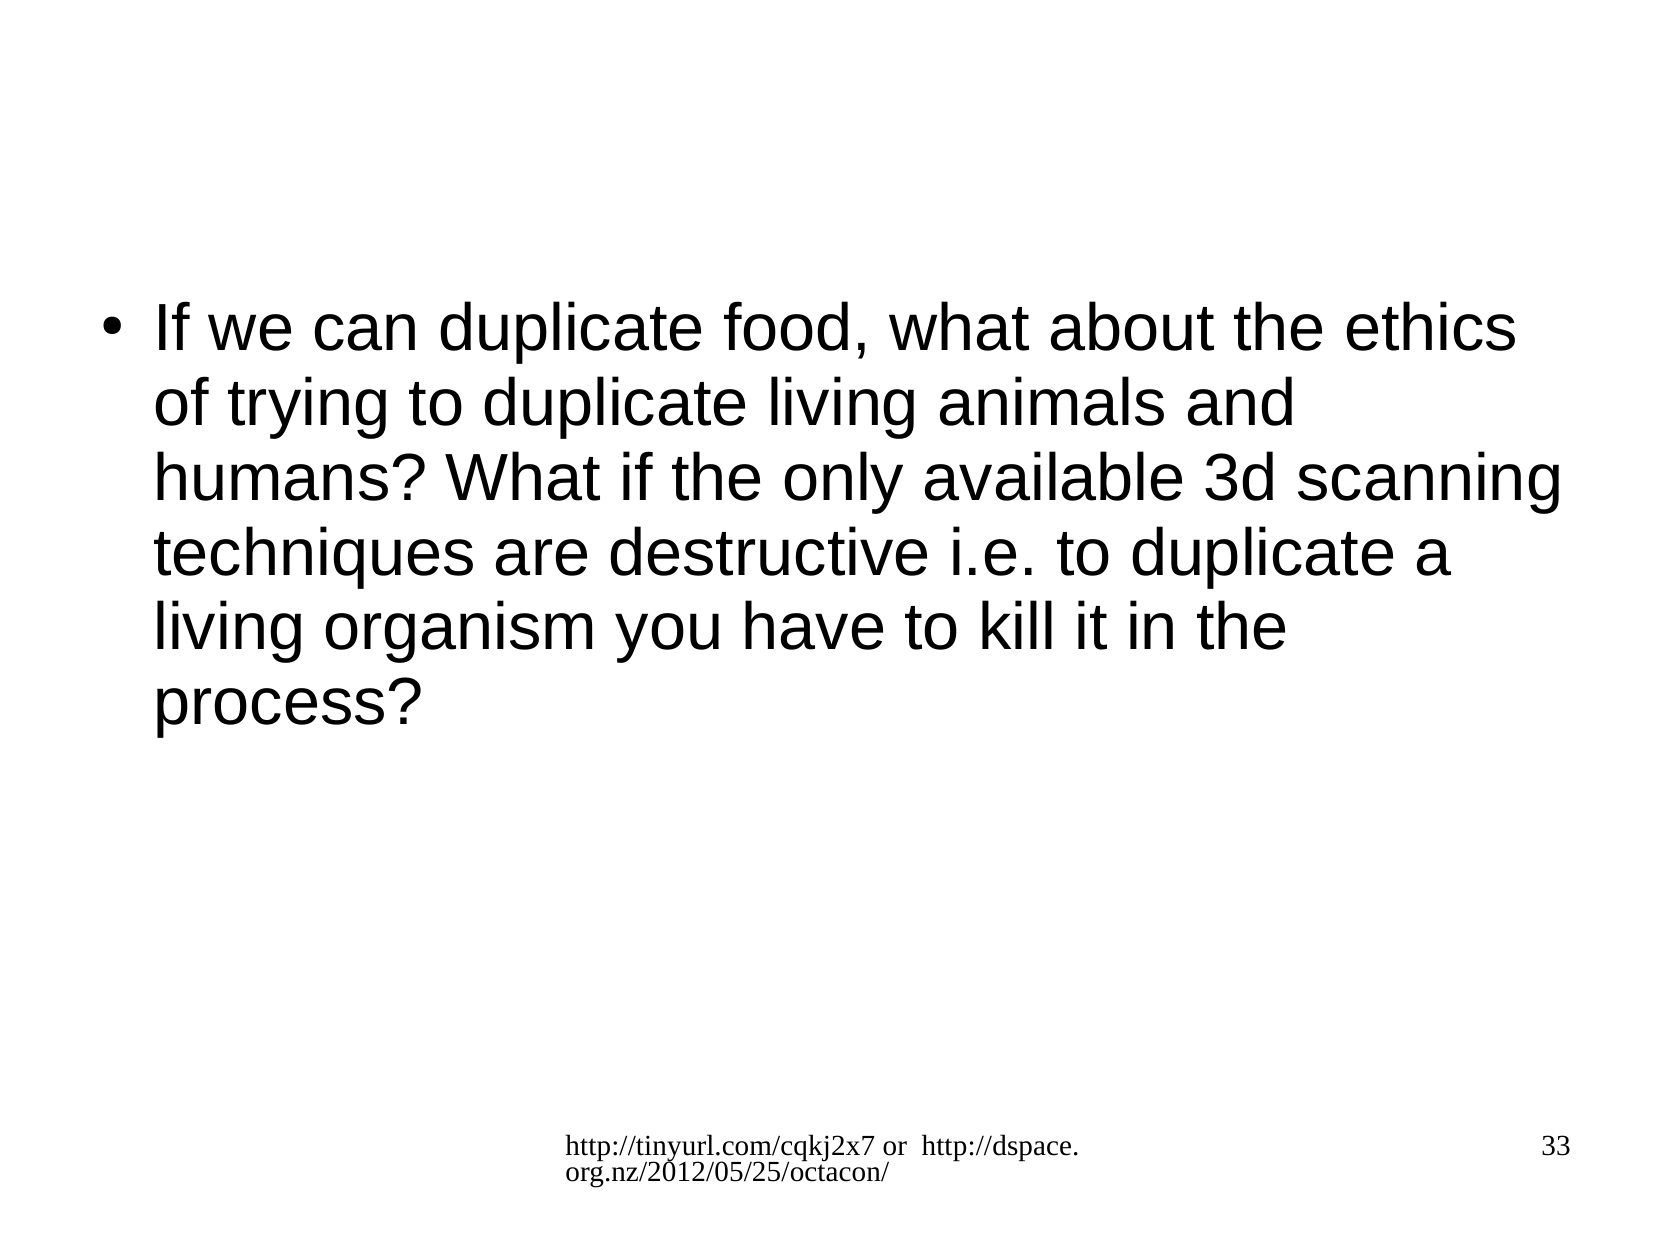

#
If we can duplicate food, what about the ethics of trying to duplicate living animals and humans? What if the only available 3d scanning techniques are destructive i.e. to duplicate a living organism you have to kill it in the process?
http://tinyurl.com/cqkj2x7 or http://dspace.org.nz/2012/05/25/octacon/
33